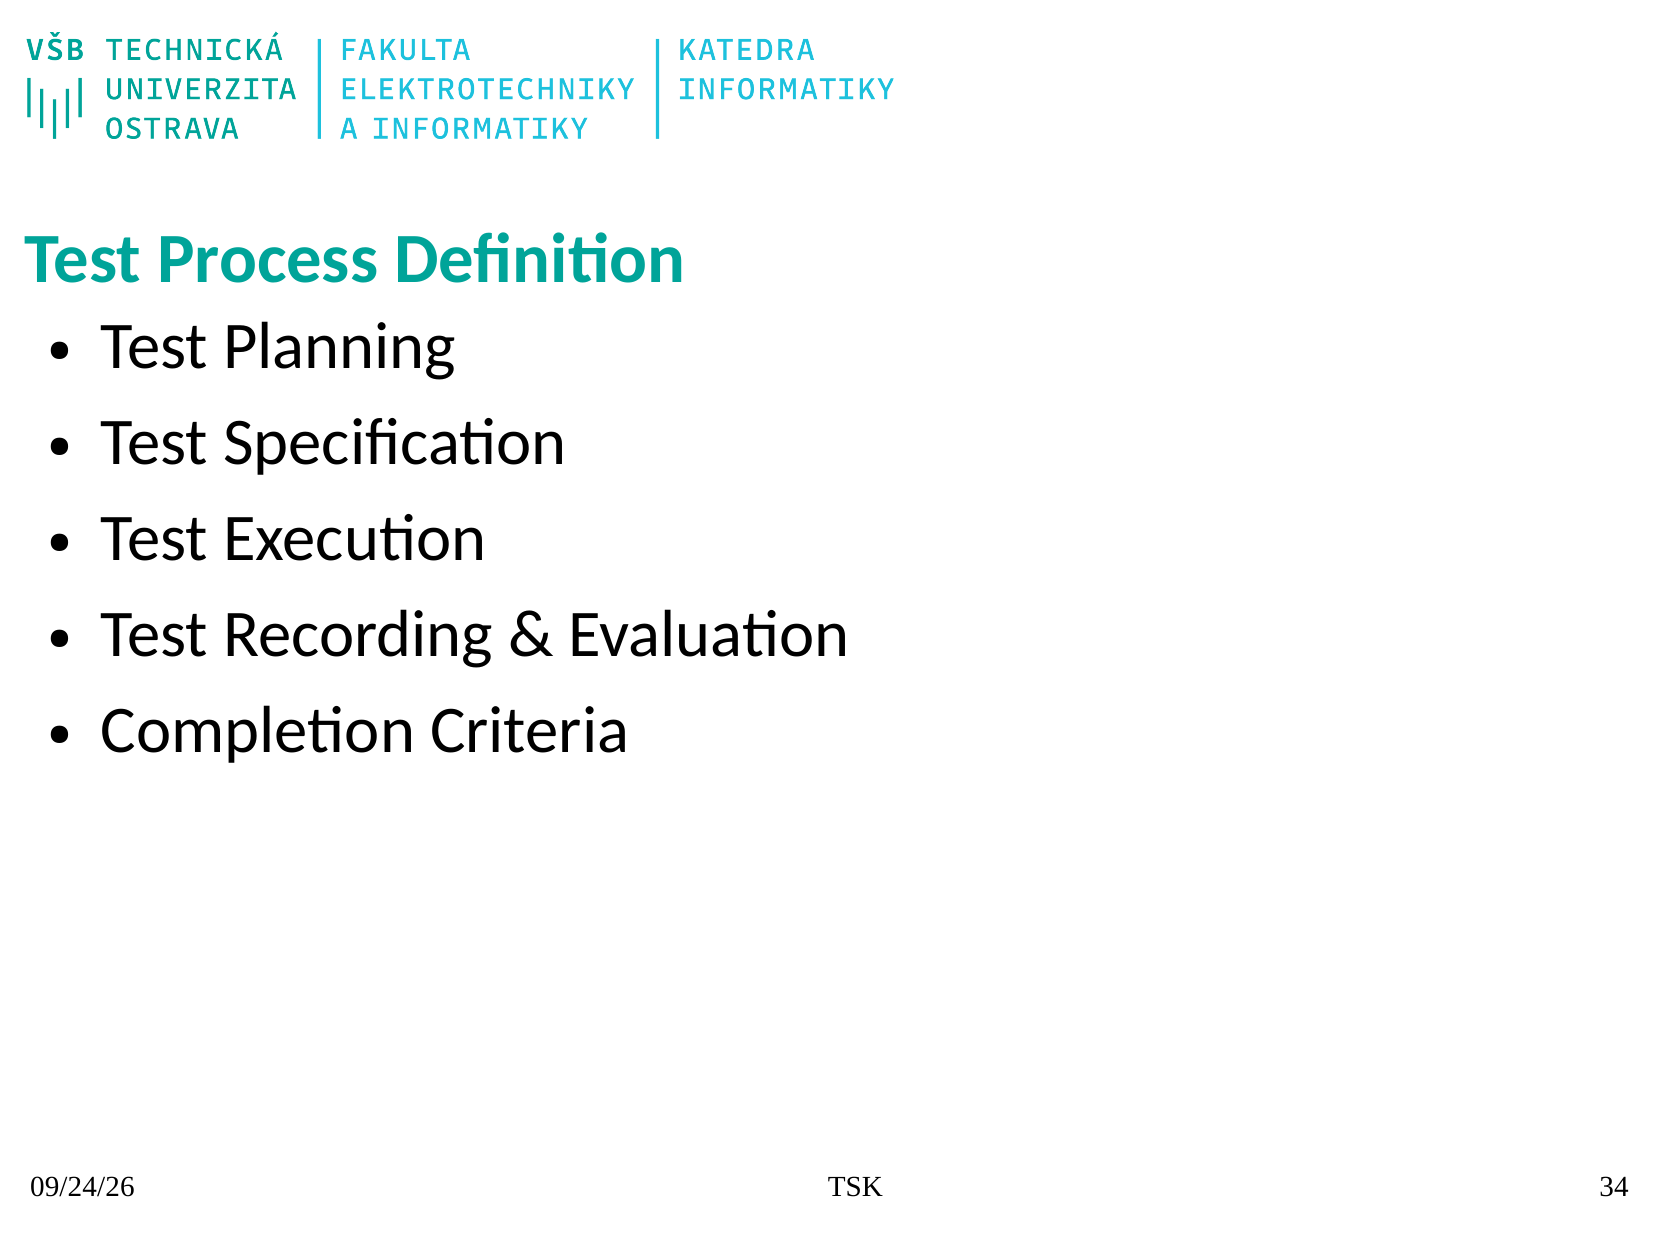

# Test Process Definition
Test Planning
Test Specification
Test Execution
Test Recording & Evaluation
Completion Criteria
TSK
34